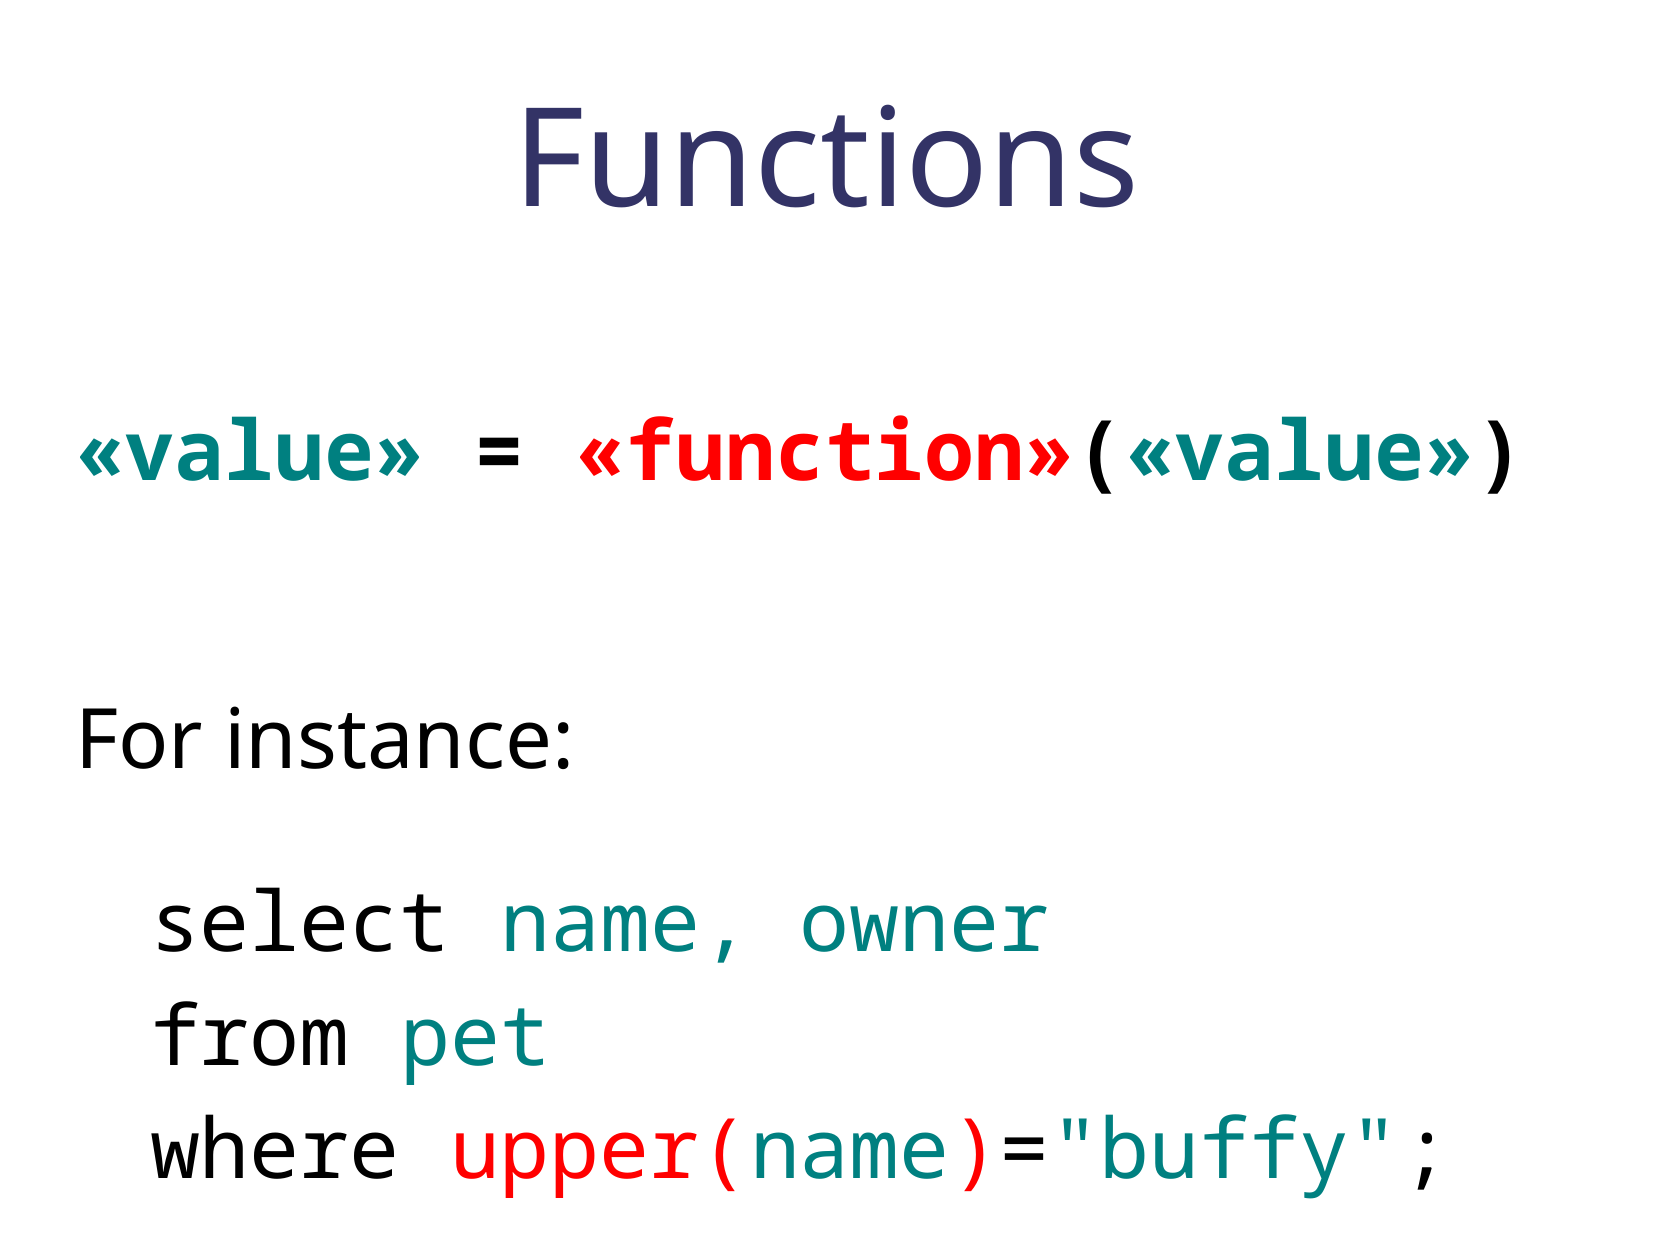

# Functions
«value» = «function»(«value»)
For instance:
select name, owner
from pet
where upper(name)="buffy";